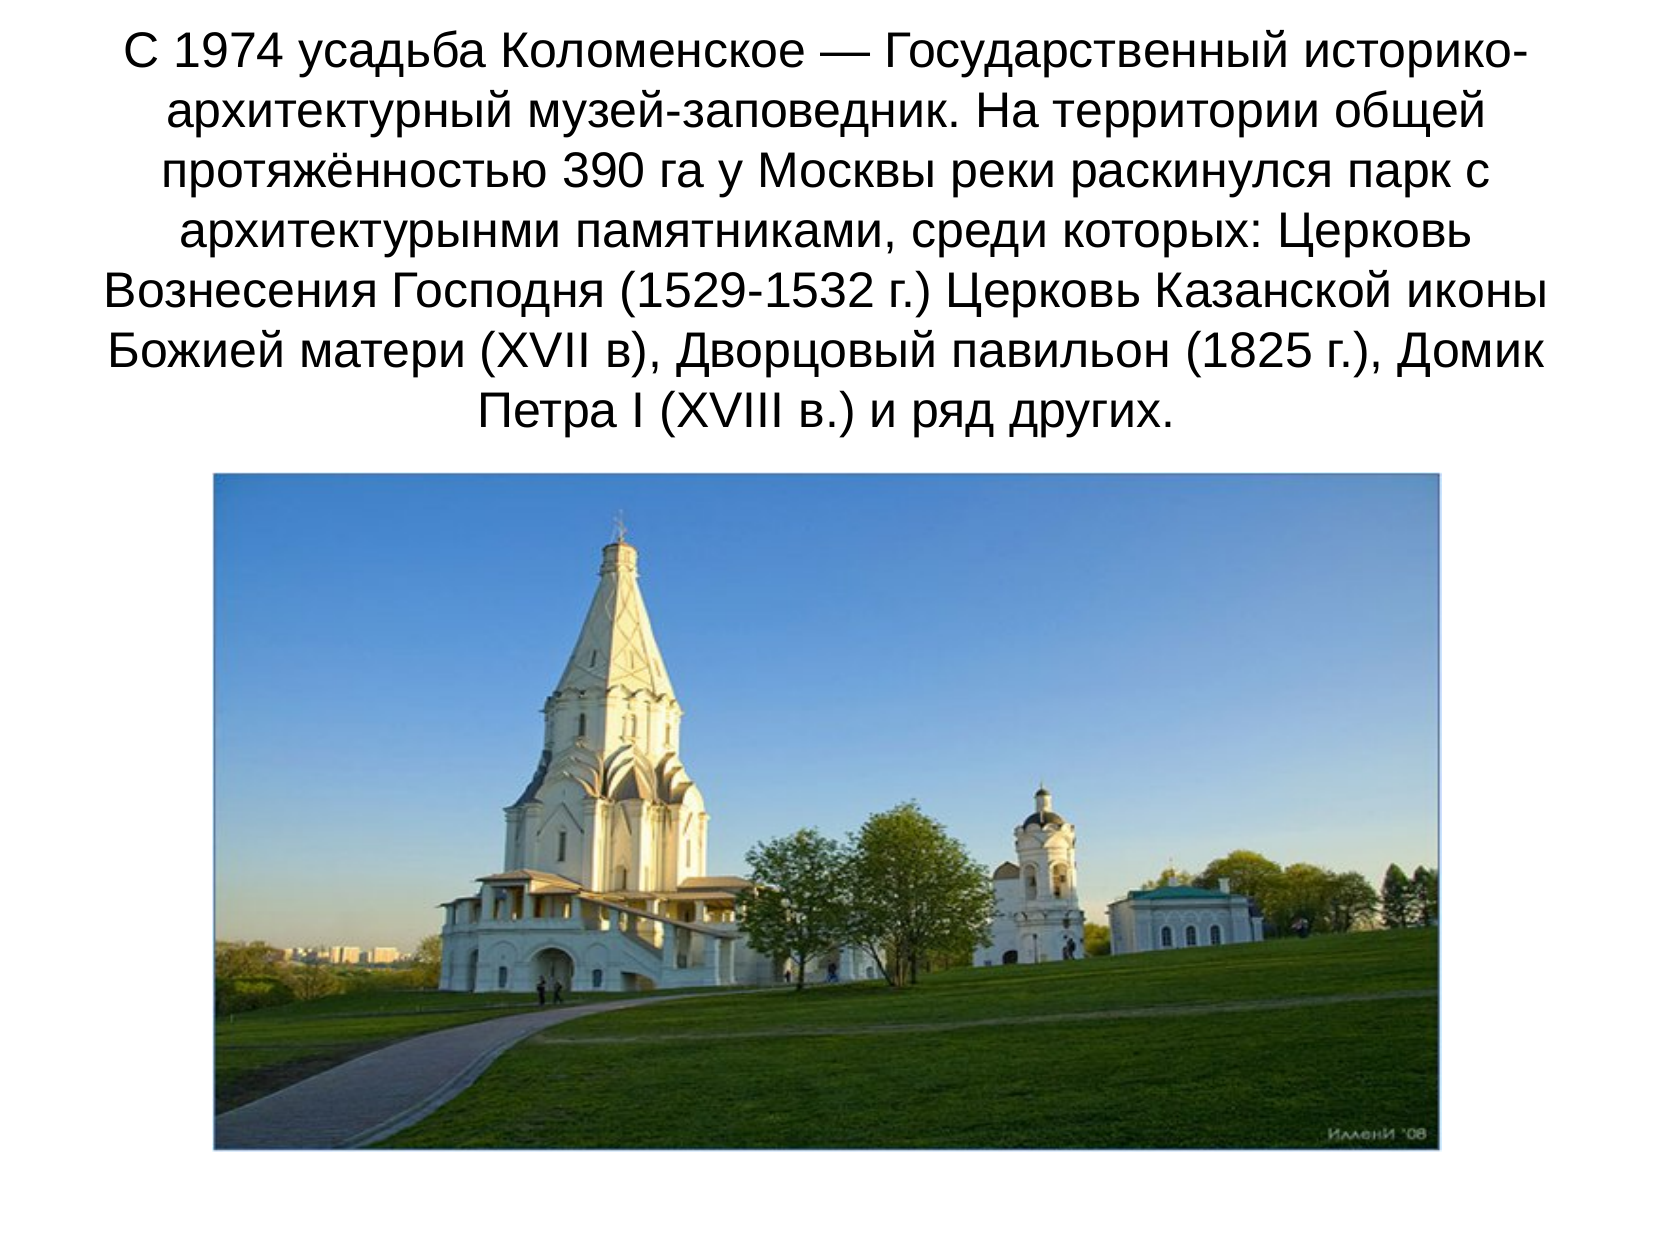

# С 1974 усадьба Коломенское — Государственный историко-архитектурный музей-заповедник. На территории общей протяжённостью 390 га у Москвы реки раскинулся парк с архитектурынми памятниками, среди которых: Церковь Вознесения Господня (1529-1532 г.) Церковь Казанской иконы Божией матери (XVII в), Дворцовый павильон (1825 г.), Домик Петра I (XVIII в.) и ряд других.